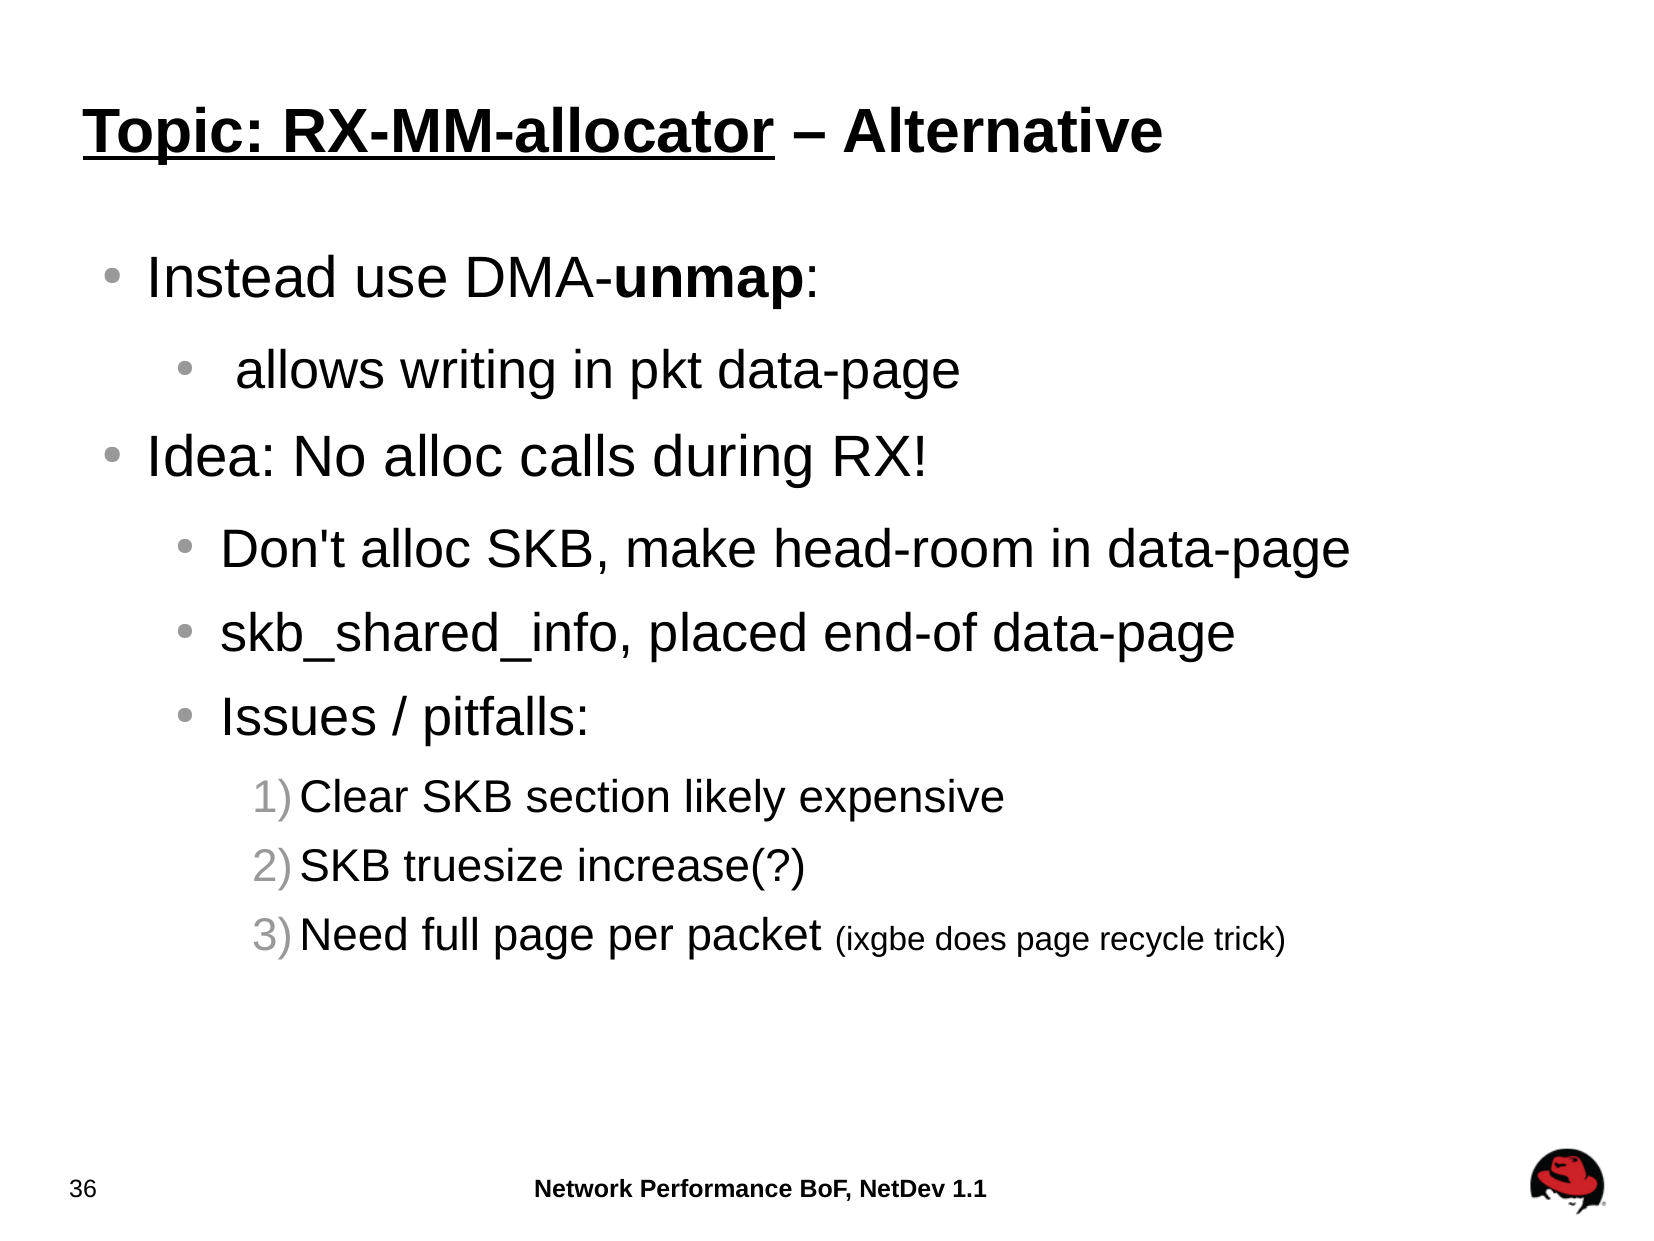

# Topic: RX-MM-allocator – Alternative
Instead use DMA-unmap:
 allows writing in pkt data-page
Idea: No alloc calls during RX!
Don't alloc SKB, make head-room in data-page
skb_shared_info, placed end-of data-page
Issues / pitfalls:
Clear SKB section likely expensive
SKB truesize increase(?)
Need full page per packet (ixgbe does page recycle trick)